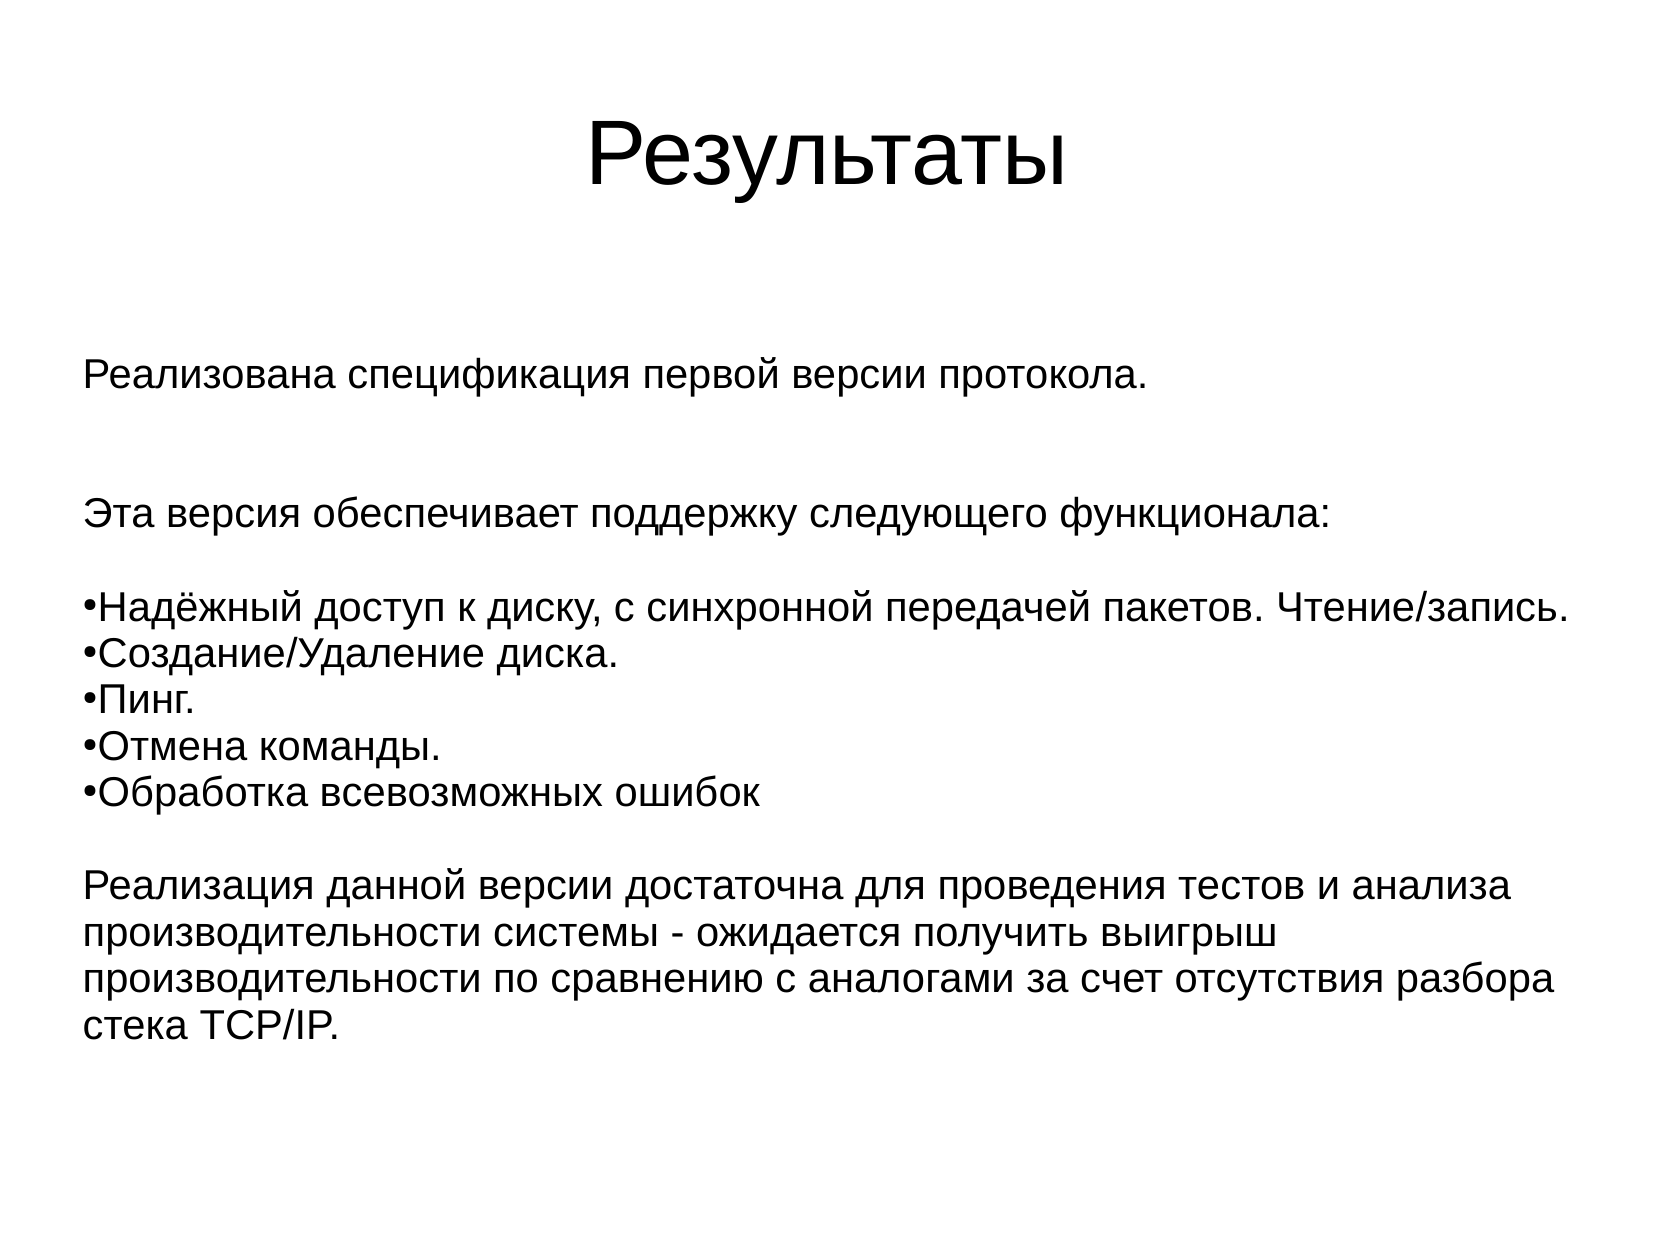

# Результаты
Реализована спецификация первой версии протокола.
Эта версия обеспечивает поддержку следующего функционала:
Надёжный доступ к диску, с синхронной передачей пакетов. Чтение/запись.
Создание/Удаление диска.
Пинг.
Отмена команды.
Обработка всевозможных ошибок
Реализация данной версии достаточна для проведения тестов и анализа производительности системы - ожидается получить выигрыш производительности по сравнению с аналогами за счет отсутствия разбора стека TCP/IP.